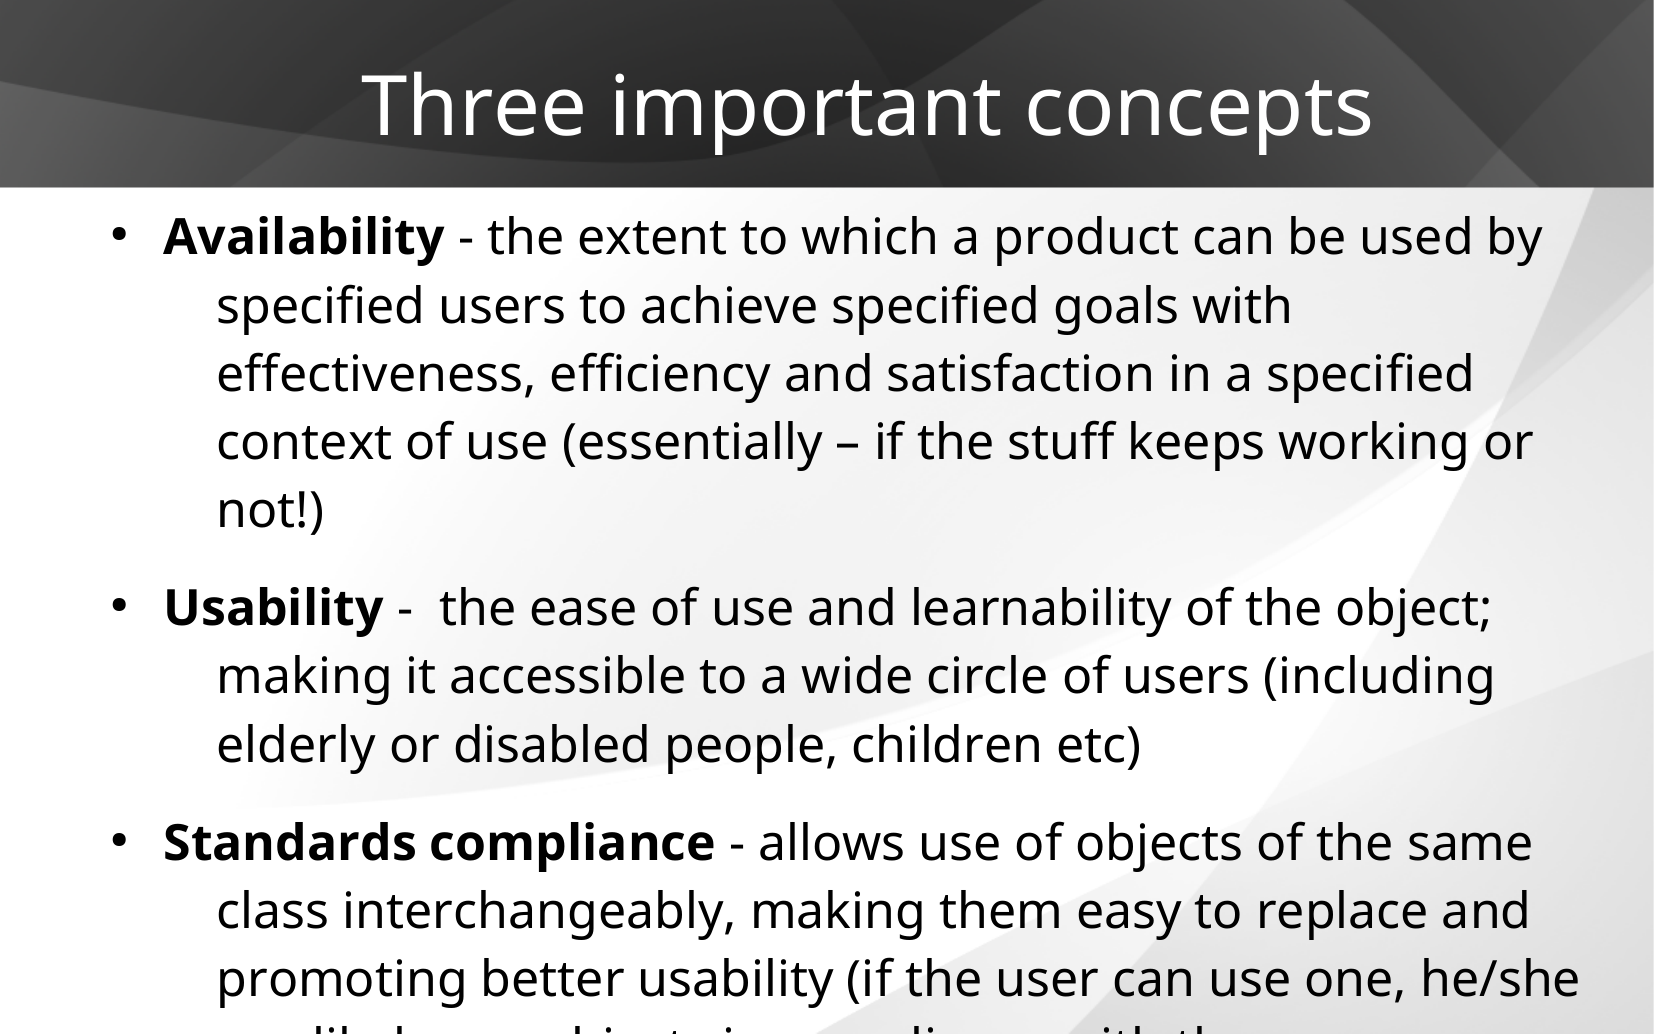

# Three important concepts
Availability - the extent to which a product can be used by specified users to achieve specified goals with effectiveness, efficiency and satisfaction in a specified context of use (essentially – if the stuff keeps working or not!)
Usability - the ease of use and learnability of the object; making it accessible to a wide circle of users (including elderly or disabled people, children etc)
Standards compliance - allows use of objects of the same class interchangeably, making them easy to replace and promoting better usability (if the user can use one, he/she can likely use objects in compliance with the same standard)